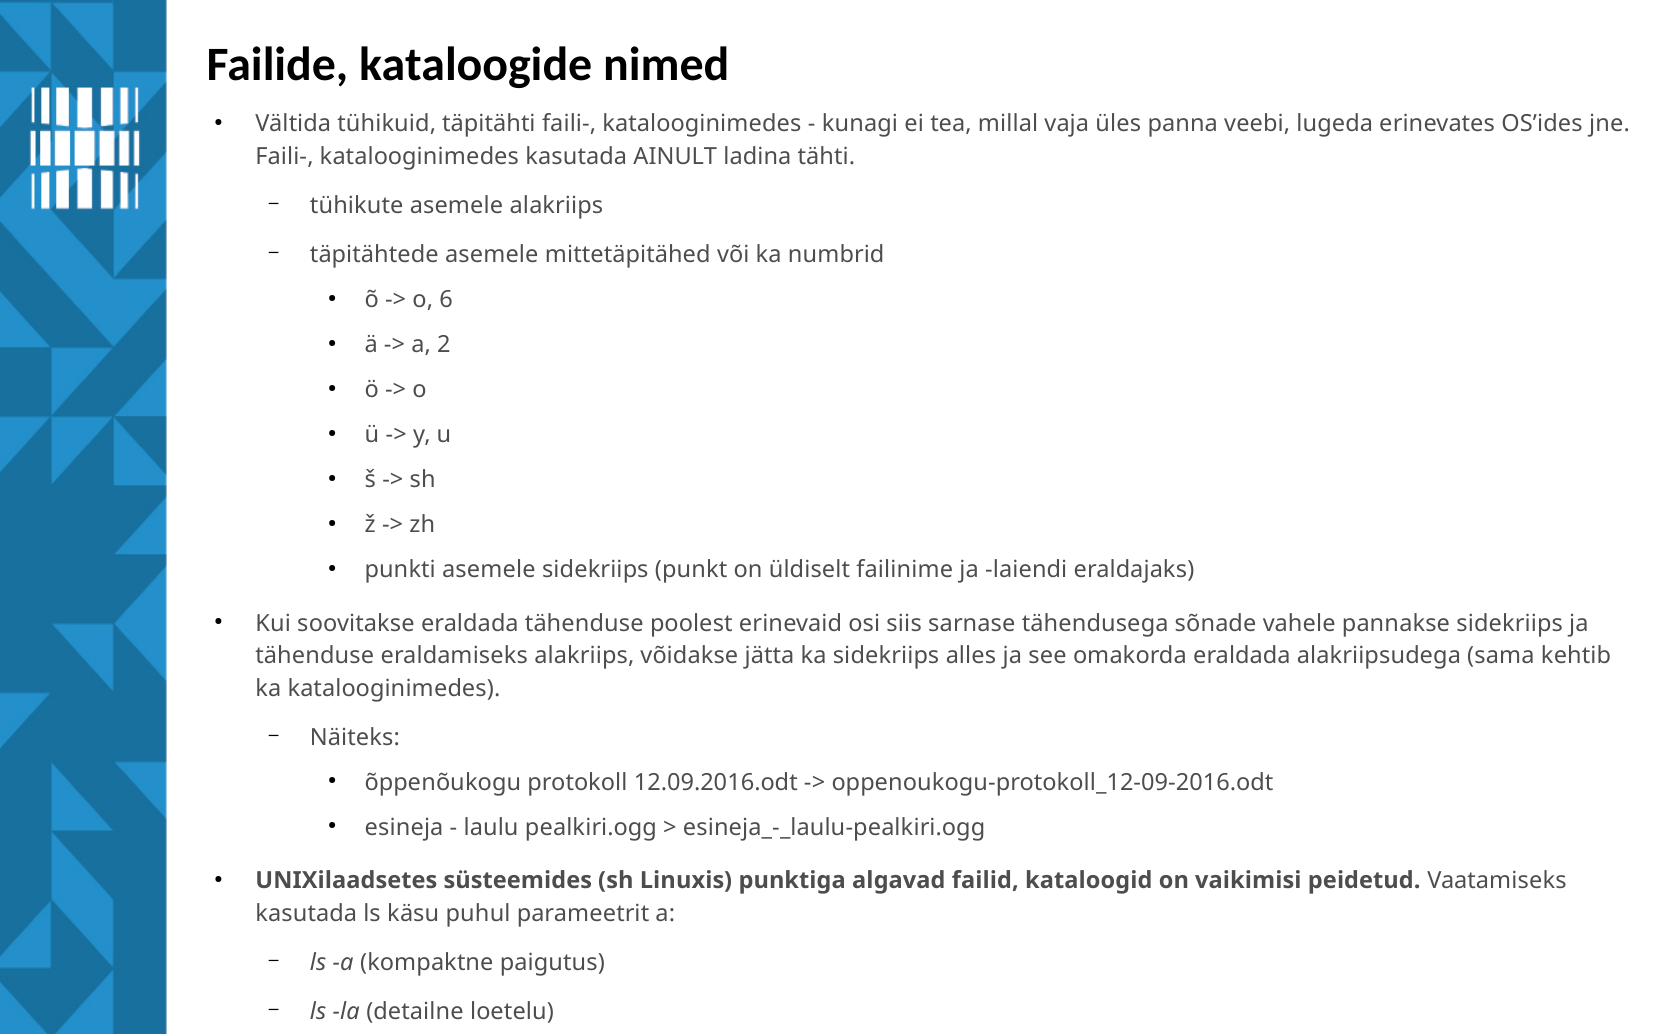

# Failide, kataloogide nimed
Vältida tühikuid, täpitähti faili-, katalooginimedes - kunagi ei tea, millal vaja üles panna veebi, lugeda erinevates OS’ides jne. Faili-, katalooginimedes kasutada AINULT ladina tähti.
tühikute asemele alakriips
täpitähtede asemele mittetäpitähed või ka numbrid
õ -> o, 6
ä -> a, 2
ö -> o
ü -> y, u
š -> sh
ž -> zh
punkti asemele sidekriips (punkt on üldiselt failinime ja -laiendi eraldajaks)
Kui soovitakse eraldada tähenduse poolest erinevaid osi siis sarnase tähendusega sõnade vahele pannakse sidekriips ja tähenduse eraldamiseks alakriips, võidakse jätta ka sidekriips alles ja see omakorda eraldada alakriipsudega (sama kehtib ka katalooginimedes).
Näiteks:
õppenõukogu protokoll 12.09.2016.odt -> oppenoukogu-protokoll_12-09-2016.odt
esineja - laulu pealkiri.ogg > esineja_-_laulu-pealkiri.ogg
UNIXilaadsetes süsteemides (sh Linuxis) punktiga algavad failid, kataloogid on vaikimisi peidetud. Vaatamiseks kasutada ls käsu puhul parameetrit a:
ls -a (kompaktne paigutus)
ls -la (detailne loetelu)